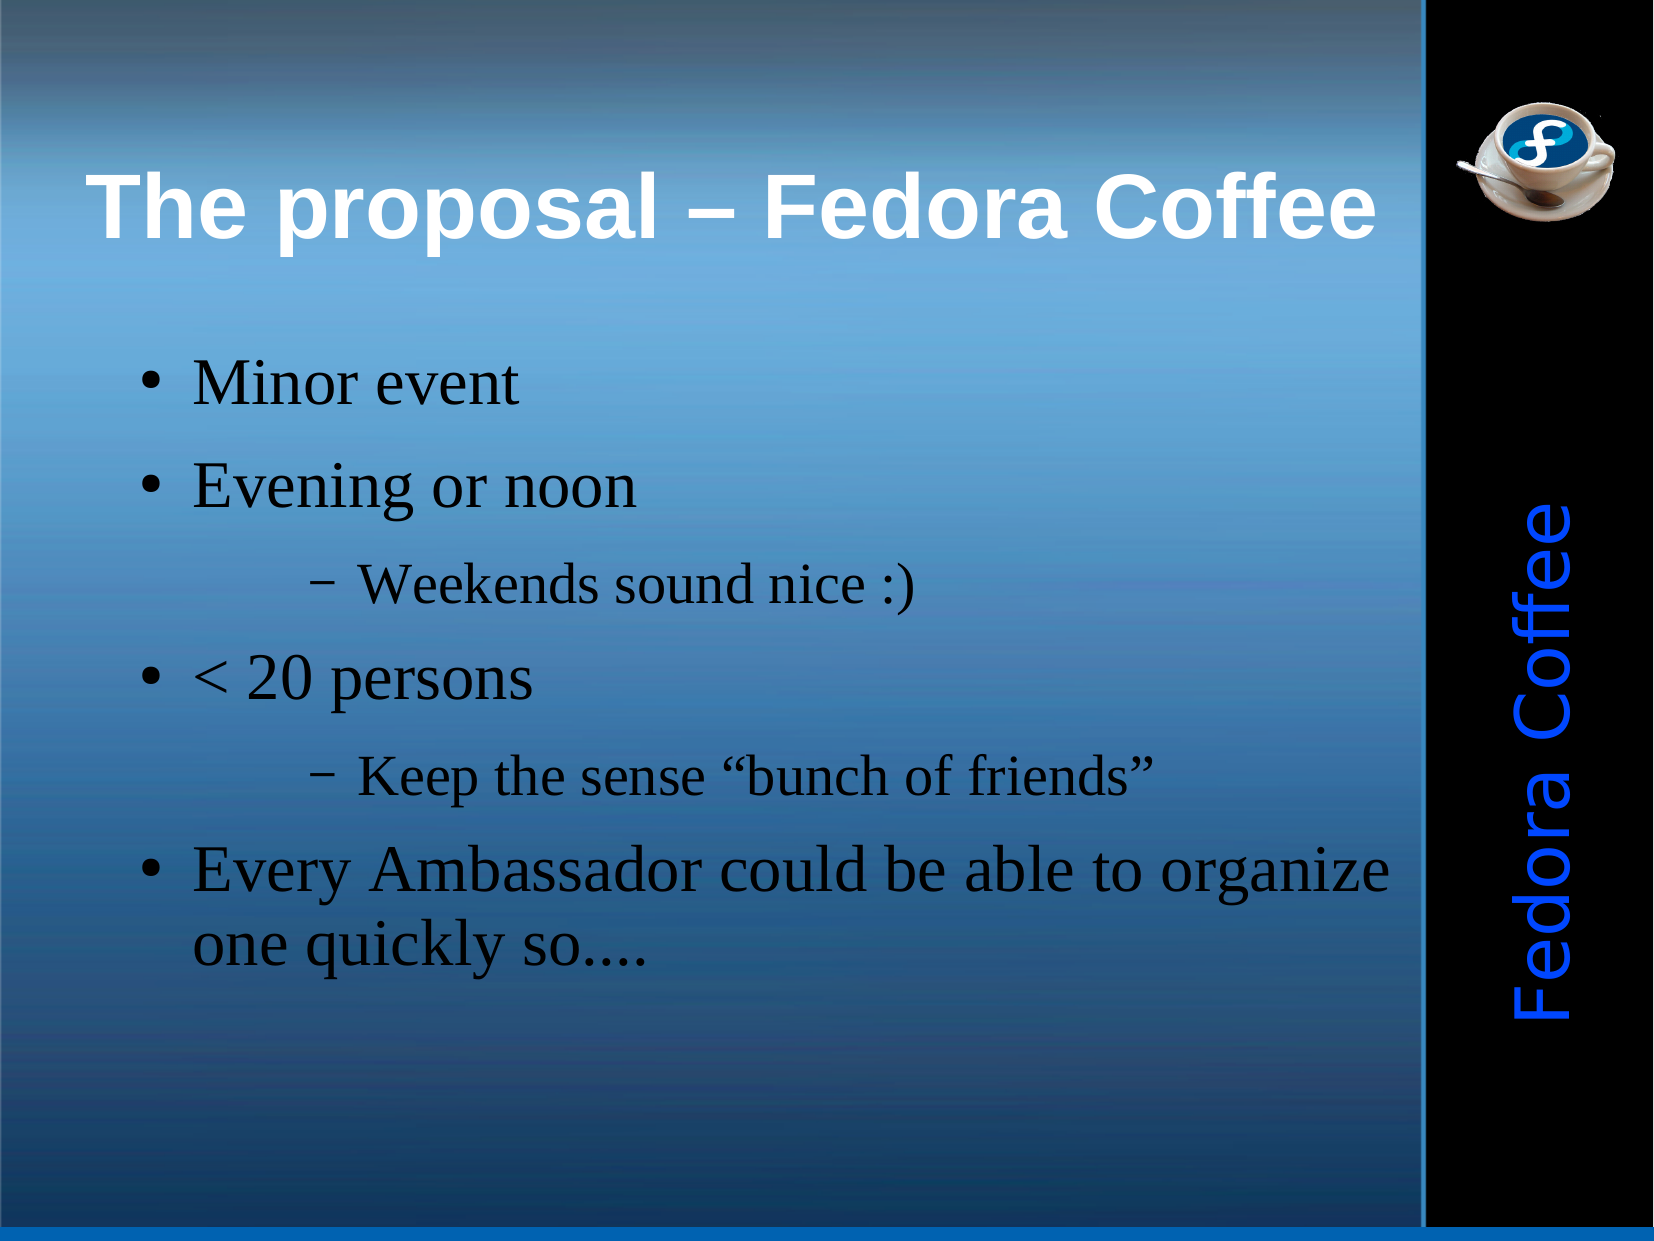

# The proposal – Fedora Coffee
Minor event
Evening or noon
Weekends sound nice :)
< 20 persons
Keep the sense “bunch of friends”
Every Ambassador could be able to organize
one quickly so....
Fedora Coffee